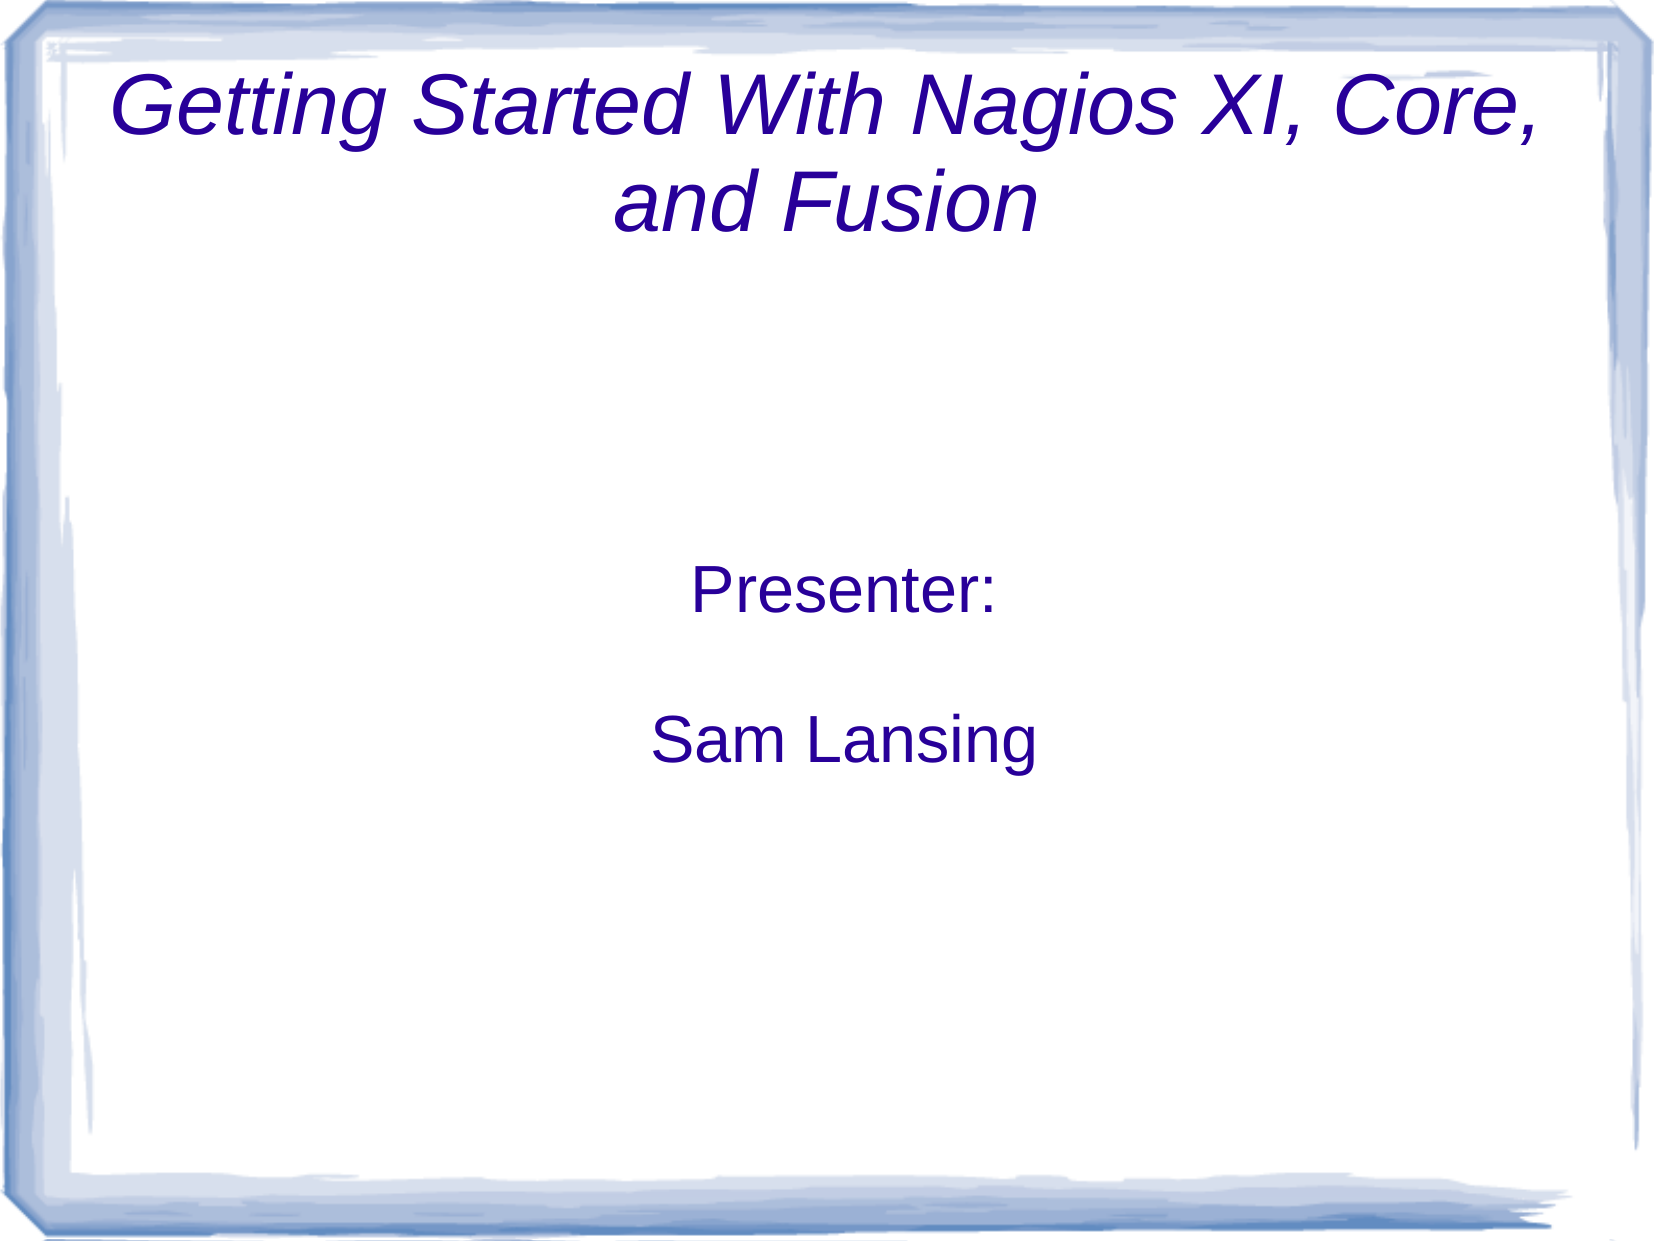

# Getting Started With Nagios XI, Core, and Fusion
Presenter:
Sam Lansing